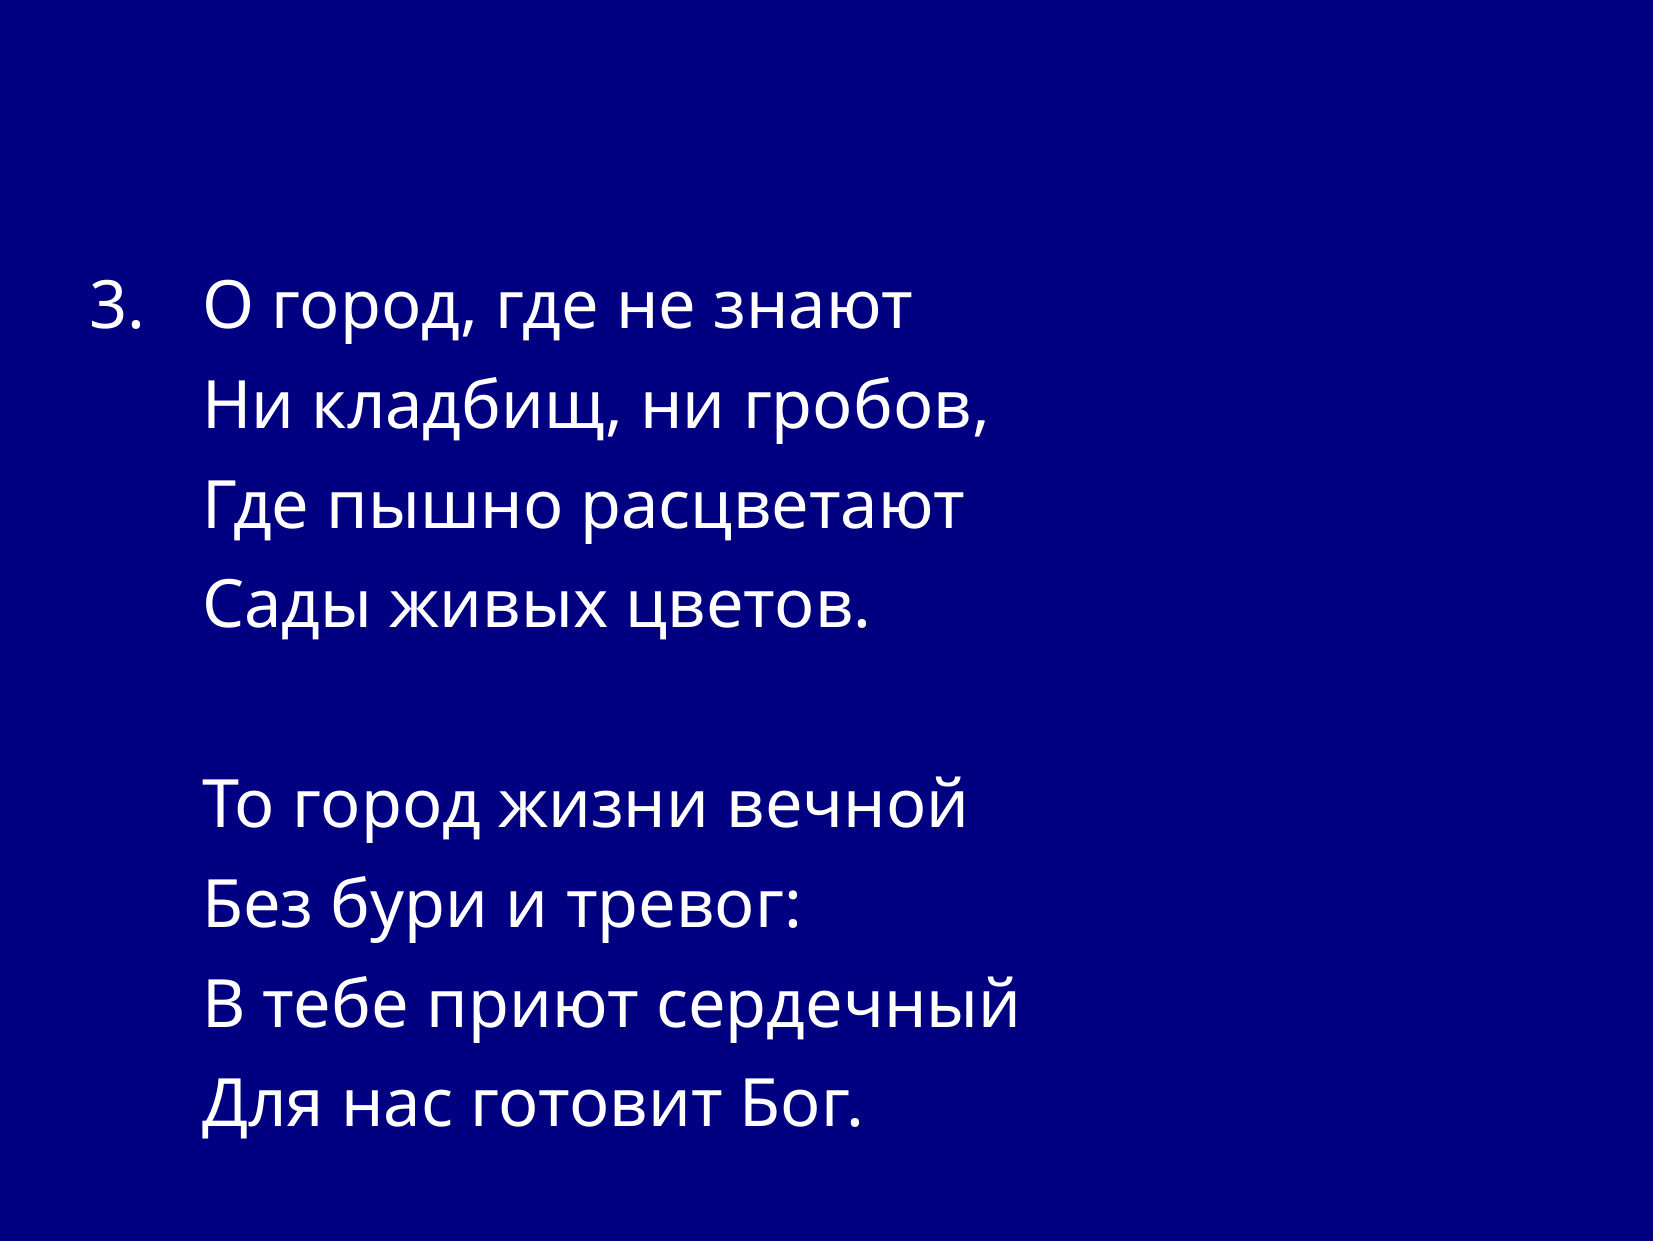

3.	О город, где не знают
	Ни кладбищ, ни гробов,
	Где пышно расцветают
	Сады живых цветов.
	То город жизни вечной
	Без бури и тревог:
	В тебе приют сердечный
	Для нас готовит Бог.